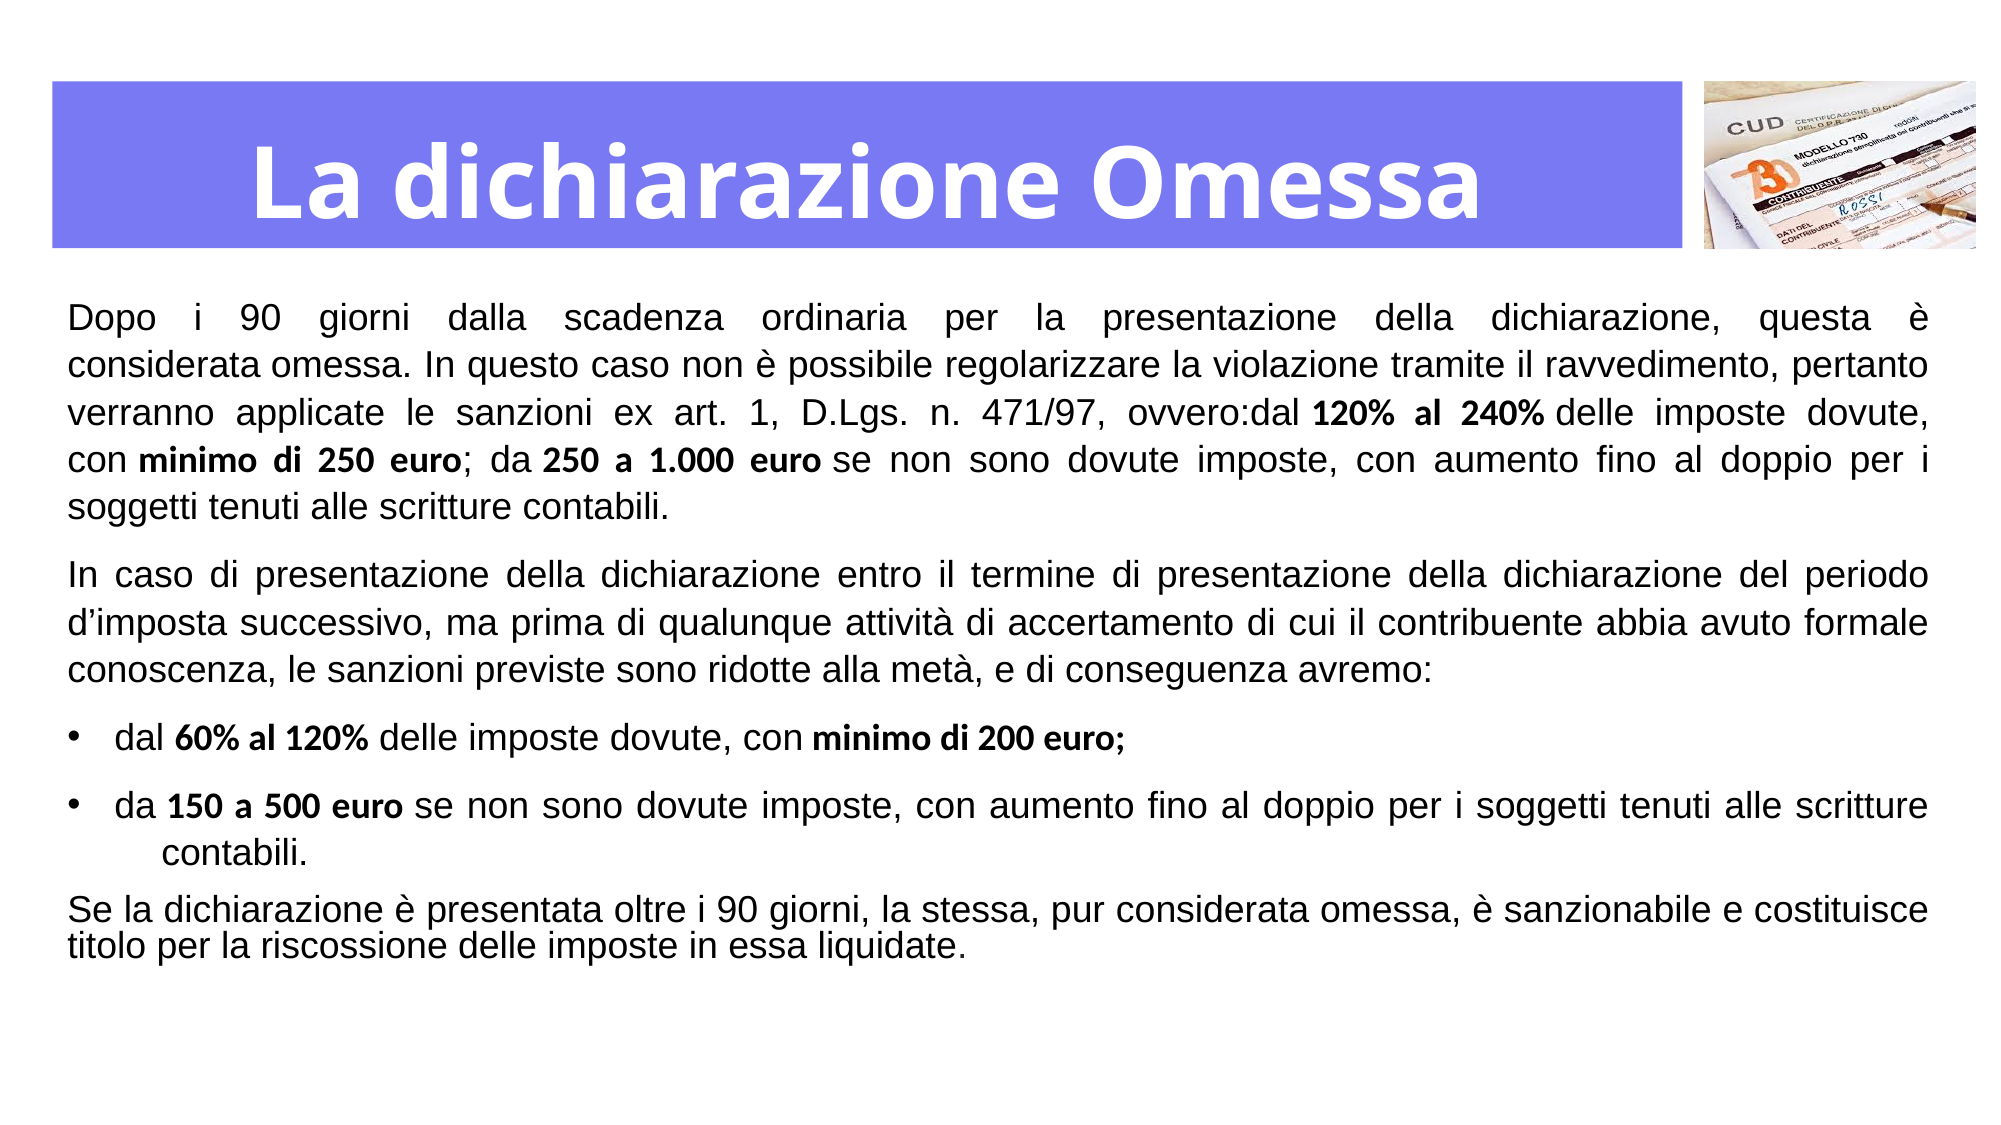

La dichiarazione Omessa
# Dopo i 90 giorni dalla scadenza ordinaria per la presentazione della dichiarazione, questa è considerata omessa. In questo caso non è possibile regolarizzare la violazione tramite il ravvedimento, pertanto verranno applicate le sanzioni ex art. 1, D.Lgs. n. 471/97, ovvero:dal 120% al 240% delle imposte dovute, con minimo di 250 euro; da 250 a 1.000 euro se non sono dovute imposte, con aumento fino al doppio per i soggetti tenuti alle scritture contabili.
In caso di presentazione della dichiarazione entro il termine di presentazione della dichiarazione del periodo d’imposta successivo, ma prima di qualunque attività di accertamento di cui il contribuente abbia avuto formale conoscenza, le sanzioni previste sono ridotte alla metà, e di conseguenza avremo:
dal 60% al 120% delle imposte dovute, con minimo di 200 euro;
da 150 a 500 euro se non sono dovute imposte, con aumento fino al doppio per i soggetti tenuti alle scritture contabili.
Se la dichiarazione è presentata oltre i 90 giorni, la stessa, pur considerata omessa, è sanzionabile e costituisce titolo per la riscossione delle imposte in essa liquidate.